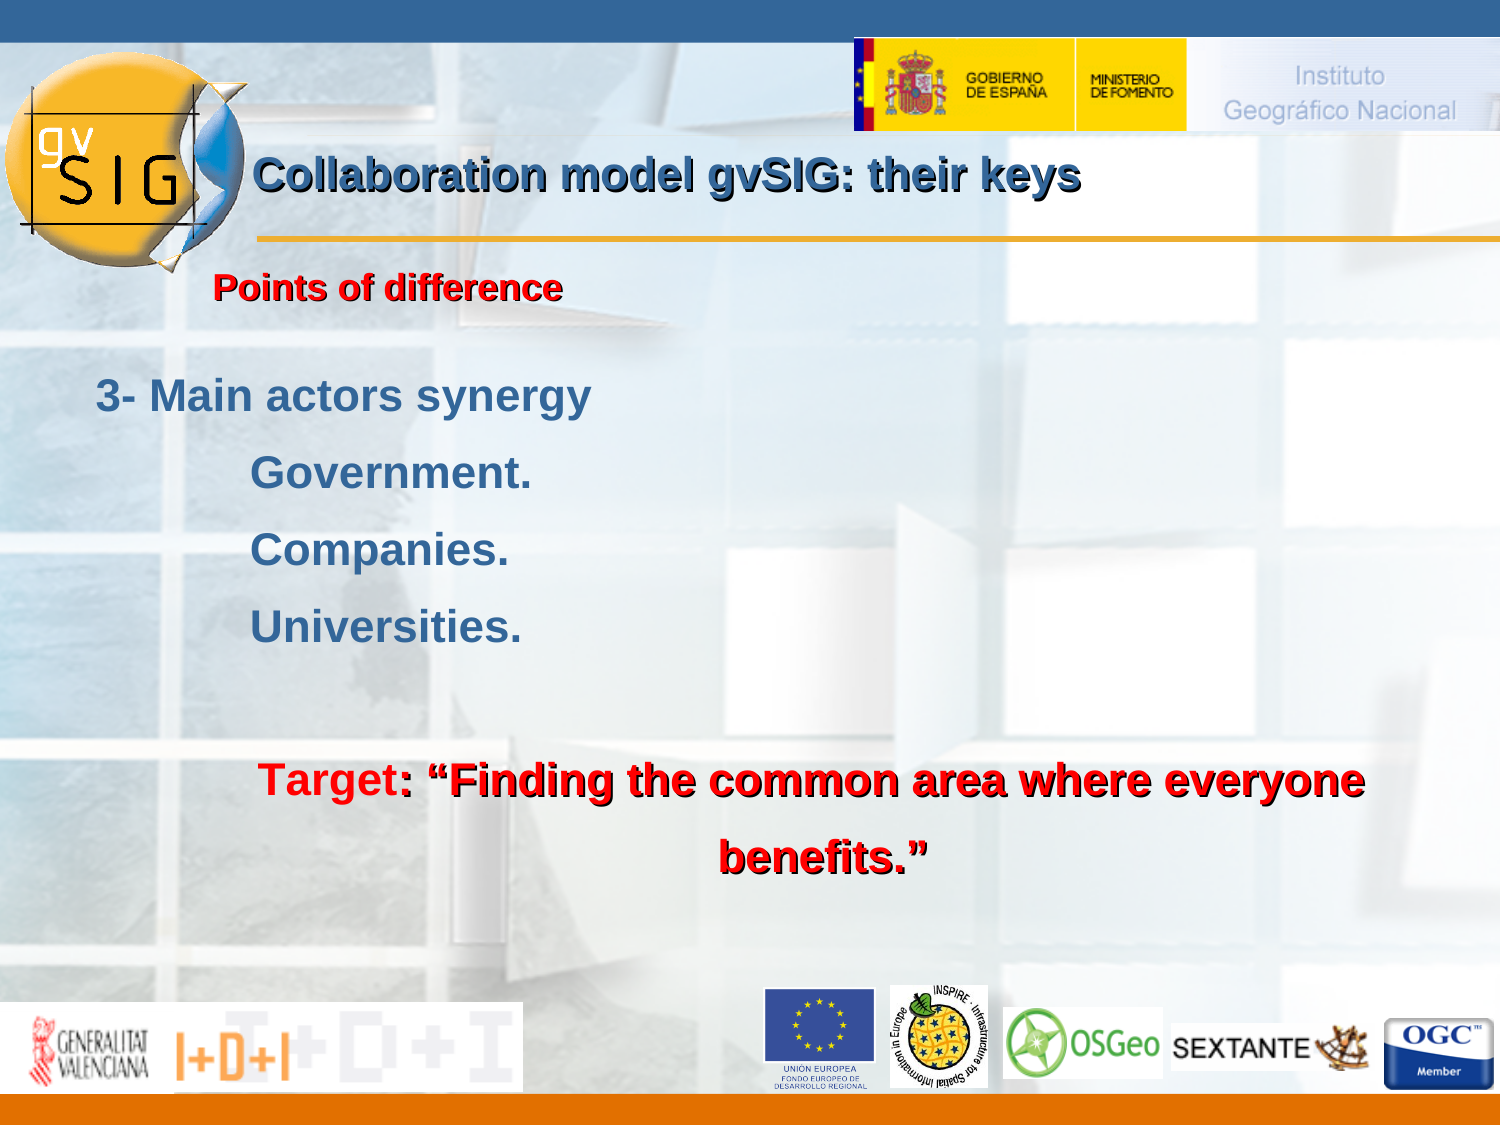

Collaboration model gvSIG: their keys
Points of difference
3- Main actors synergy
 Government.
 Companies.
 Universities.
 Target: “Finding the common area where everyone benefits.”